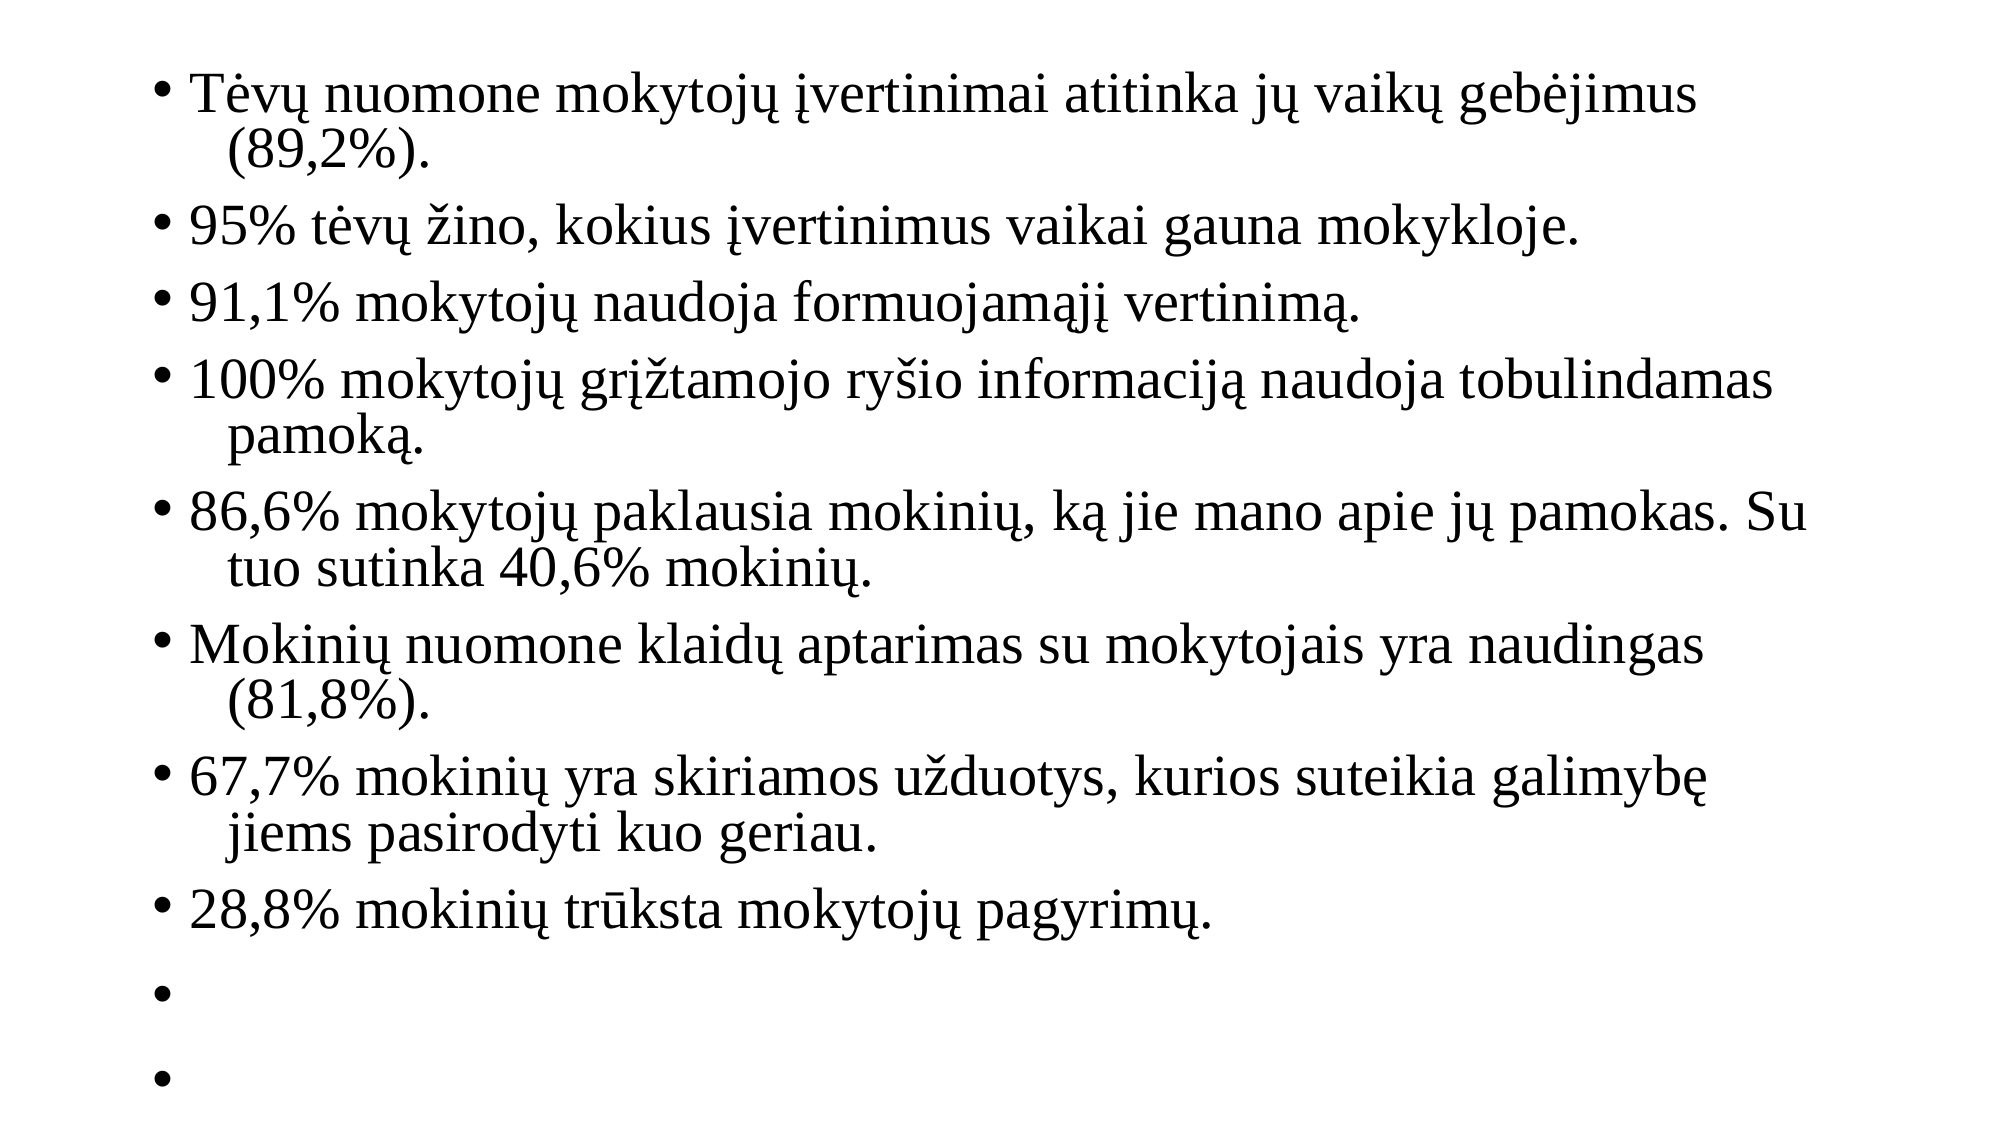

#
Tėvų nuomone mokytojų įvertinimai atitinka jų vaikų gebėjimus (89,2%).
95% tėvų žino, kokius įvertinimus vaikai gauna mokykloje.
91,1% mokytojų naudoja formuojamąjį vertinimą.
100% mokytojų grįžtamojo ryšio informaciją naudoja tobulindamas pamoką.
86,6% mokytojų paklausia mokinių, ką jie mano apie jų pamokas. Su tuo sutinka 40,6% mokinių.
Mokinių nuomone klaidų aptarimas su mokytojais yra naudingas (81,8%).
67,7% mokinių yra skiriamos užduotys, kurios suteikia galimybę jiems pasirodyti kuo geriau.
28,8% mokinių trūksta mokytojų pagyrimų.